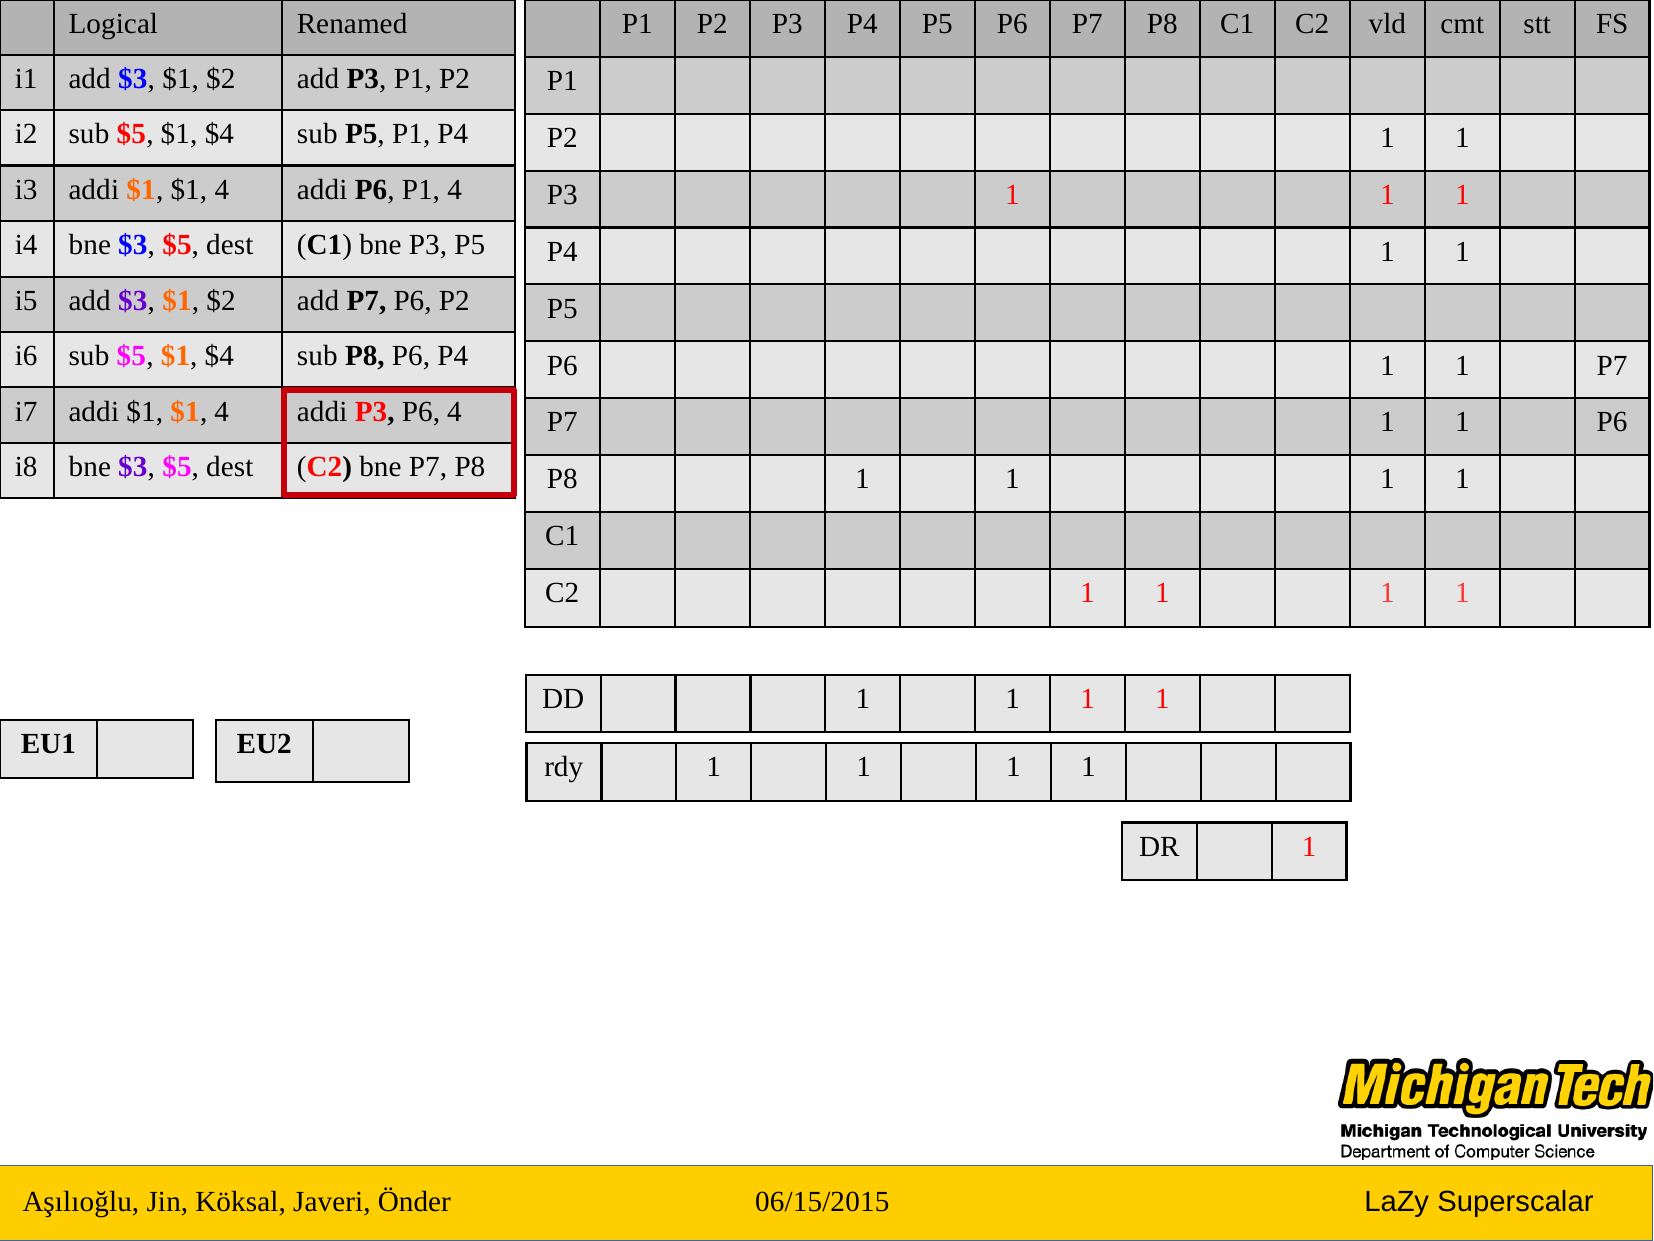

| | Logical | Renamed |
| --- | --- | --- |
| i1 | add $3, $1, $2 | add P3, P1, P2 |
| i2 | sub $5, $1, $4 | sub P5, P1, P4 |
| i3 | addi $1, $1, 4 | addi P6, P1, 4 |
| i4 | bne $3, $5, dest | (C1) bne P3, P5 |
| i5 | add $3, $1, $2 | add P7, P6, P2 |
| i6 | sub $5, $1, $4 | sub P8, P6, P4 |
| i7 | addi $1, $1, 4 | addi P3, P6, 4 |
| i8 | bne $3, $5, dest | (C2) bne P7, P8 |
| | P1 | P2 | P3 | P4 | P5 | P6 | P7 | P8 | C1 | C2 | vld | cmt | stt | FS |
| --- | --- | --- | --- | --- | --- | --- | --- | --- | --- | --- | --- | --- | --- | --- |
| P1 | | | | | | | | | | | | | | |
| P2 | | | | | | | | | | | 1 | 1 | | |
| P3 | | | | | | 1 | | | | | 1 | 1 | | |
| P4 | | | | | | | | | | | 1 | 1 | | |
| P5 | | | | | | | | | | | | | | |
| P6 | | | | | | | | | | | 1 | 1 | | P7 |
| P7 | | | | | | | | | | | 1 | 1 | | P6 |
| P8 | | | | 1 | | 1 | | | | | 1 | 1 | | |
| C1 | | | | | | | | | | | | | | |
| C2 | | | | | | | 1 | 1 | | | 1 | 1 | | |
| DD | | | | 1 | | 1 | 1 | 1 | | |
| --- | --- | --- | --- | --- | --- | --- | --- | --- | --- | --- |
| EU1 | |
| --- | --- |
| EU2 | |
| --- | --- |
| rdy | | 1 | | 1 | | 1 | 1 | | | |
| --- | --- | --- | --- | --- | --- | --- | --- | --- | --- | --- |
| DR | | 1 |
| --- | --- | --- |
Aşılıoğlu, Jin, Köksal, Javeri, Önder
06/15/2015